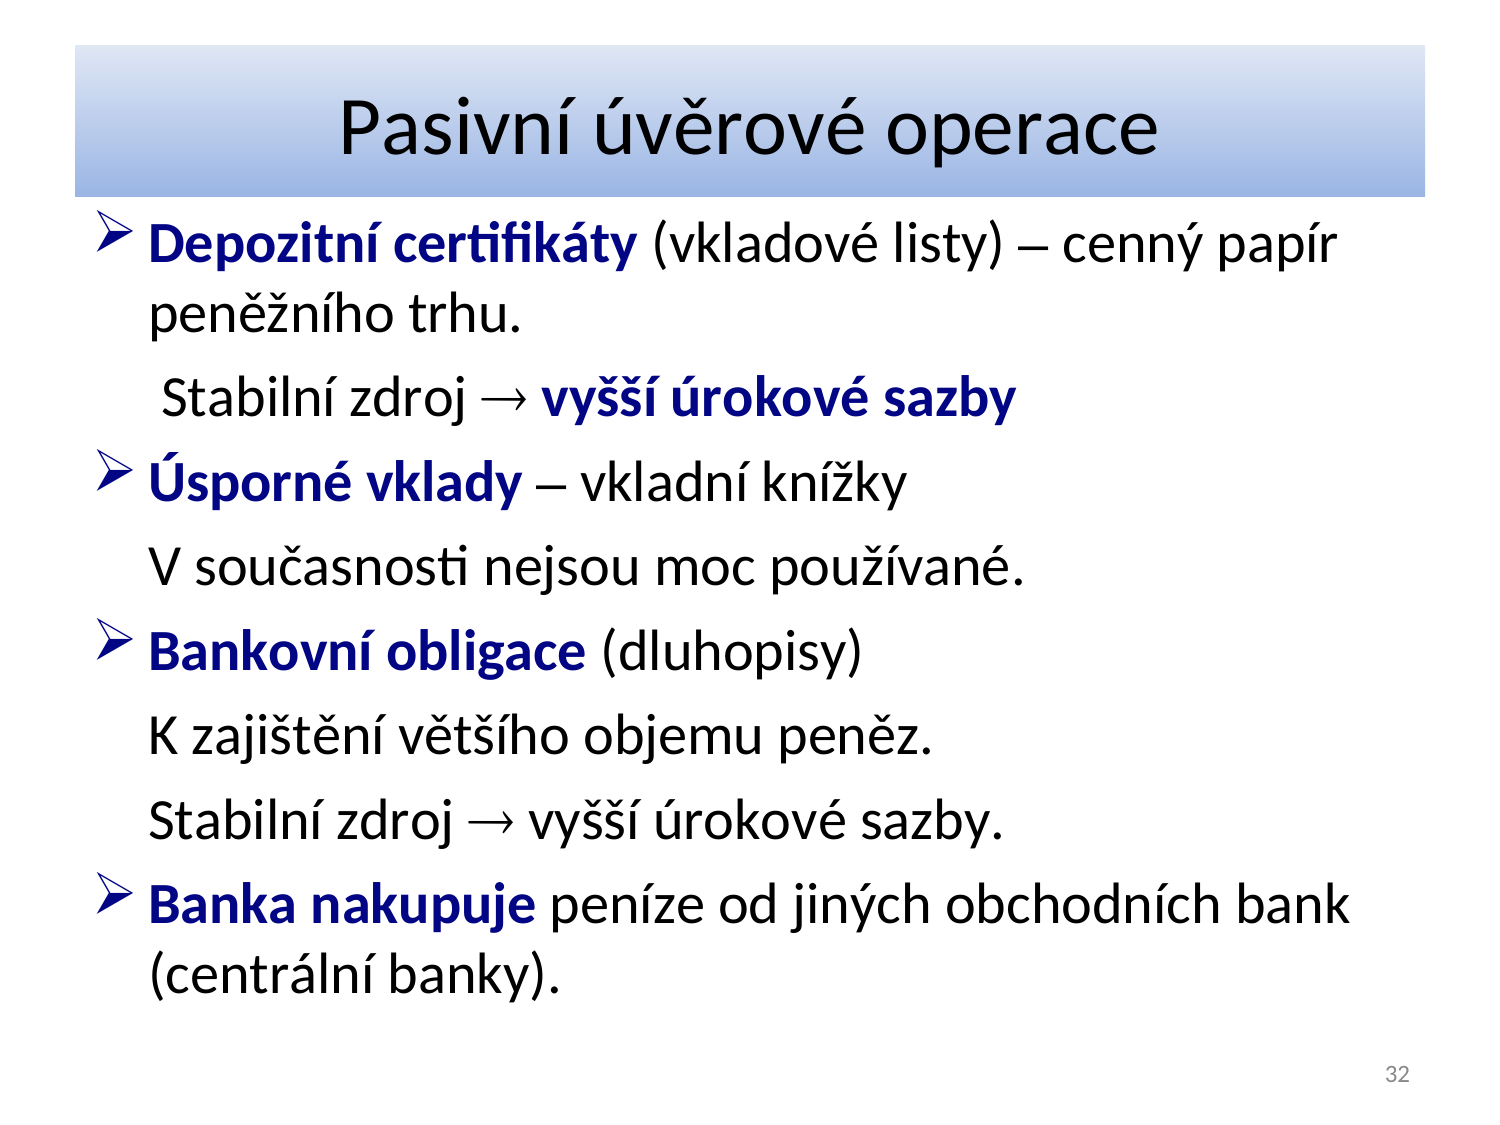

# Pasivní úvěrové operace
Depozitní certifikáty (vkladové listy) ‒ cenný papír peněžního trhu.
	 Stabilní zdroj  vyšší úrokové sazby
Úsporné vklady ‒ vkladní knížky
	V současnosti nejsou moc používané.
Bankovní obligace (dluhopisy)
	K zajištění většího objemu peněz.
	Stabilní zdroj  vyšší úrokové sazby.
Banka nakupuje peníze od jiných obchodních bank (centrální banky).